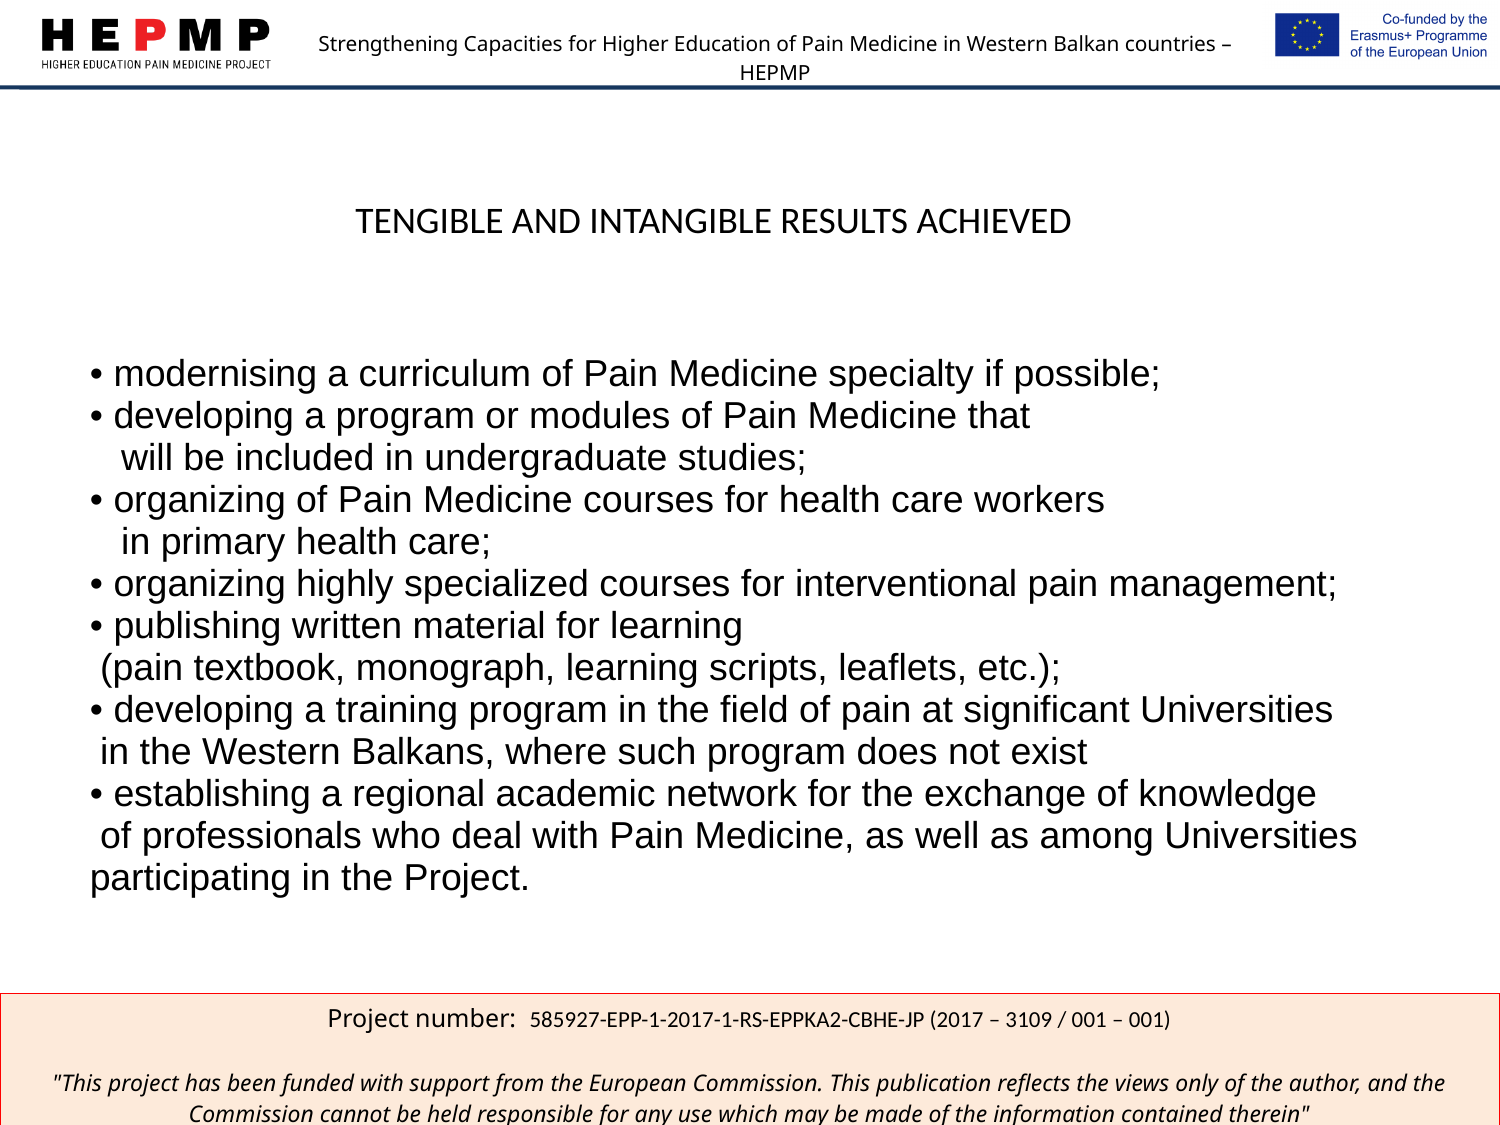

# TENGIBLE AND INTANGIBLE RESULTS ACHIEVED
• modernising a curriculum of Pain Medicine specialty if possible;
• developing a program or modules of Pain Medicine that
 will be included in undergraduate studies;
• organizing of Pain Medicine courses for health care workers
 in primary health care;
• organizing highly specialized courses for interventional pain management;
• publishing written material for learning
 (pain textbook, monograph, learning scripts, leaflets, etc.);
• developing a training program in the field of pain at significant Universities
 in the Western Balkans, where such program does not exist
• establishing a regional academic network for the exchange of knowledge
 of professionals who deal with Pain Medicine, as well as among Universities
participating in the Project.